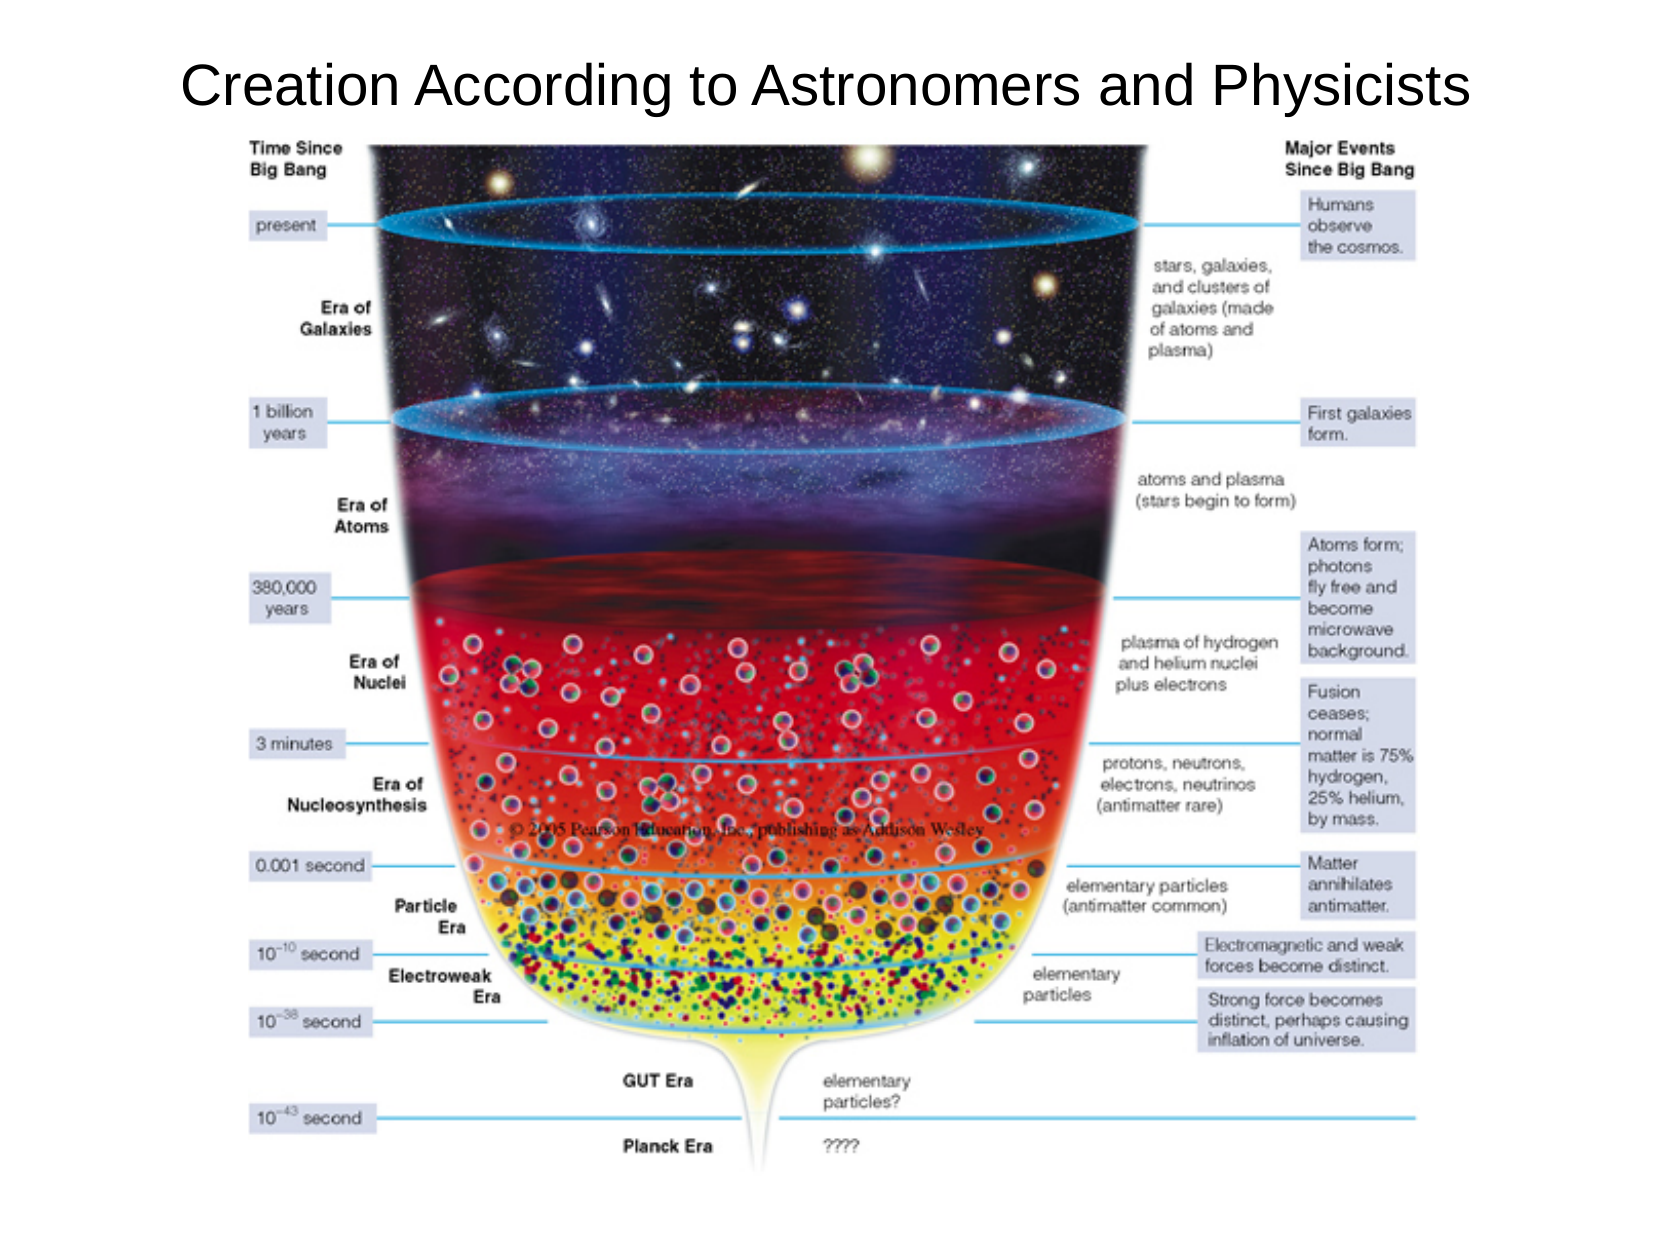

# Creation According to Astronomers and Physicists